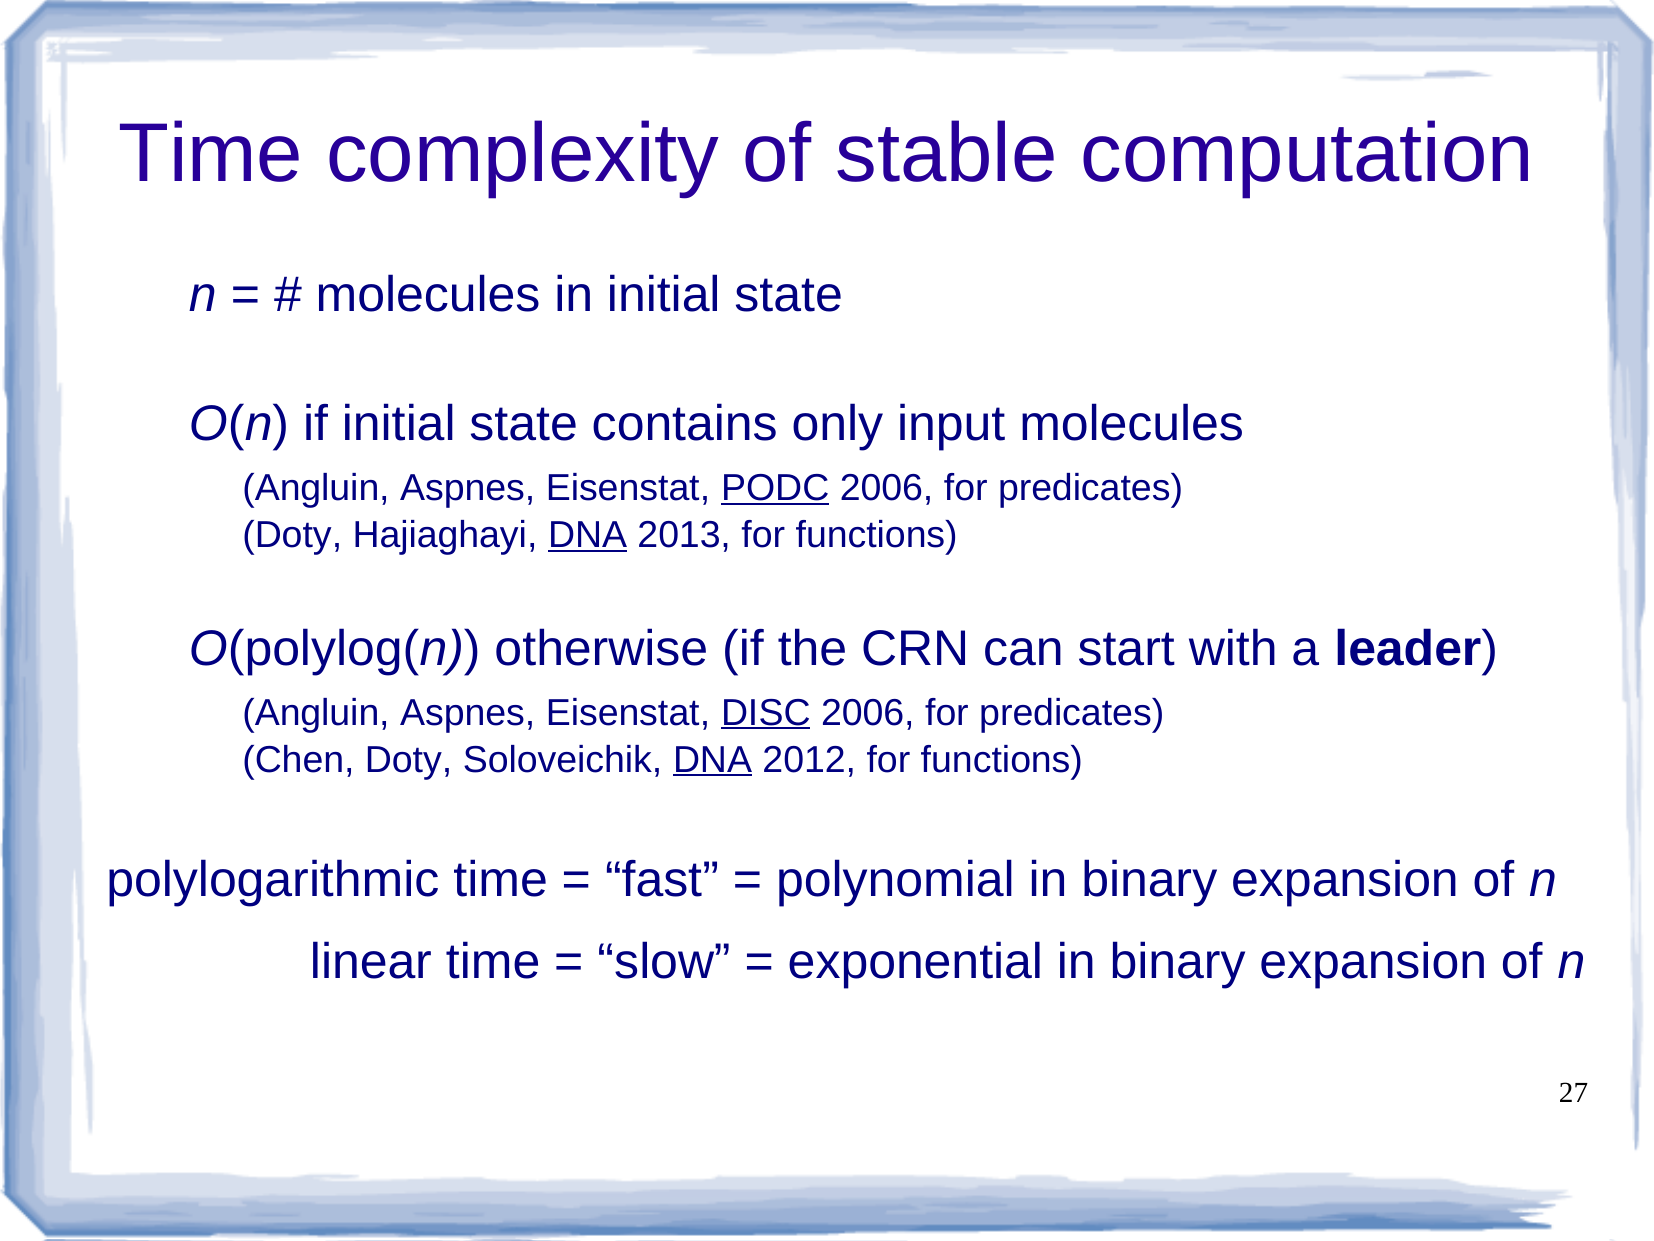

# Time complexity of stable computation
n = # molecules in initial state
O(n) if initial state contains only input molecules
(Angluin, Aspnes, Eisenstat, PODC 2006, for predicates)
(Doty, Hajiaghayi, DNA 2013, for functions)
O(polylog(n)) otherwise (if the CRN can start with a leader)
(Angluin, Aspnes, Eisenstat, DISC 2006, for predicates)
(Chen, Doty, Soloveichik, DNA 2012, for functions)
polylogarithmic time = “fast” = polynomial in binary expansion of n
linear time = “slow” = exponential in binary expansion of n
27